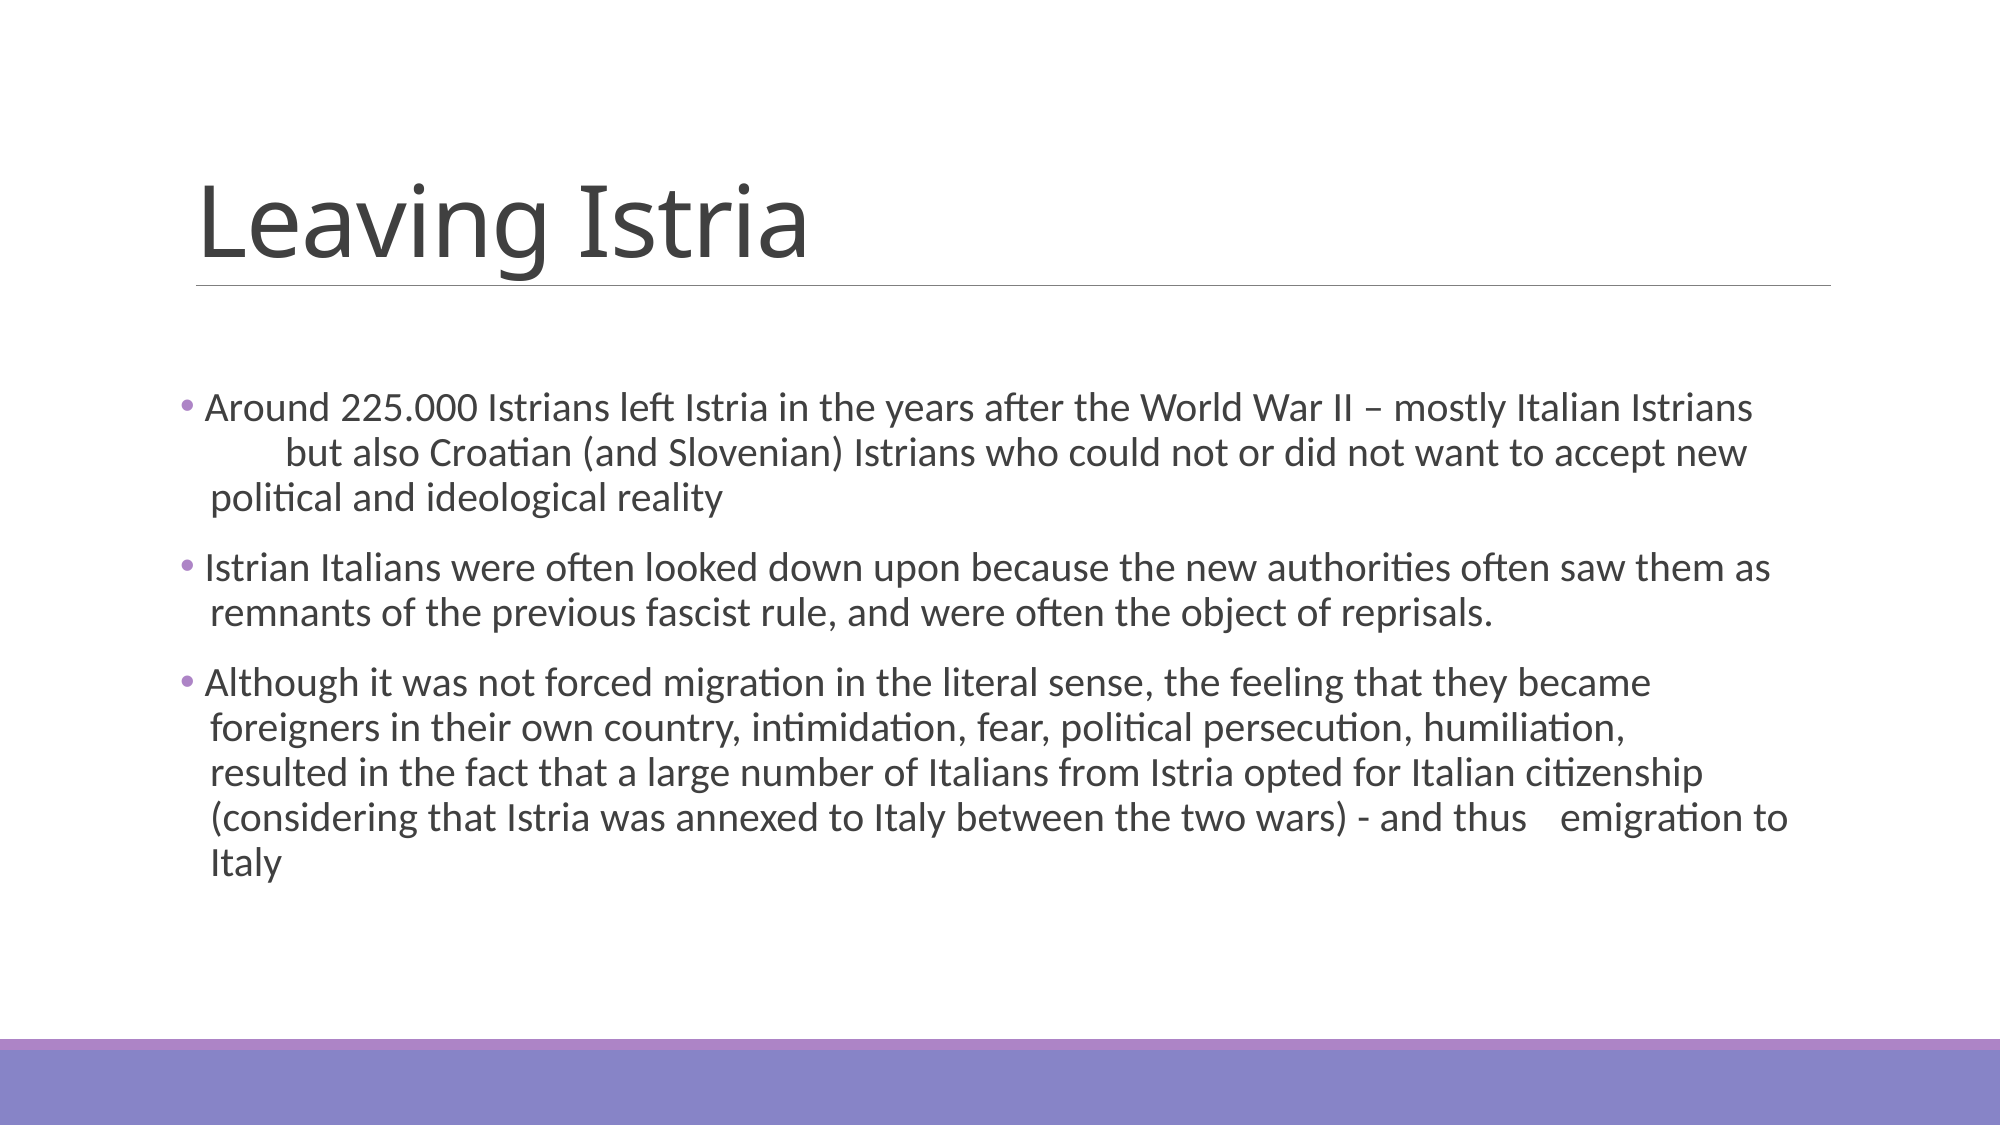

# Leaving Istria
 Around 225.000 Istrians left Istria in the years after the World War II – mostly Italian Istrians 	but also Croatian (and Slovenian) Istrians who could not or did not want to accept new 	political and ideological reality
 Istrian Italians were often looked down upon because the new authorities often saw them as 	remnants of the previous fascist rule, and were often the object of reprisals.
 Although it was not forced migration in the literal sense, the feeling that they became 	foreigners in their own country, intimidation, fear, political persecution, humiliation, 		resulted in the fact that a large number of Italians from Istria opted for Italian citizenship 	(considering that Istria was annexed to Italy between the two wars) - and thus 	emigration to Italy